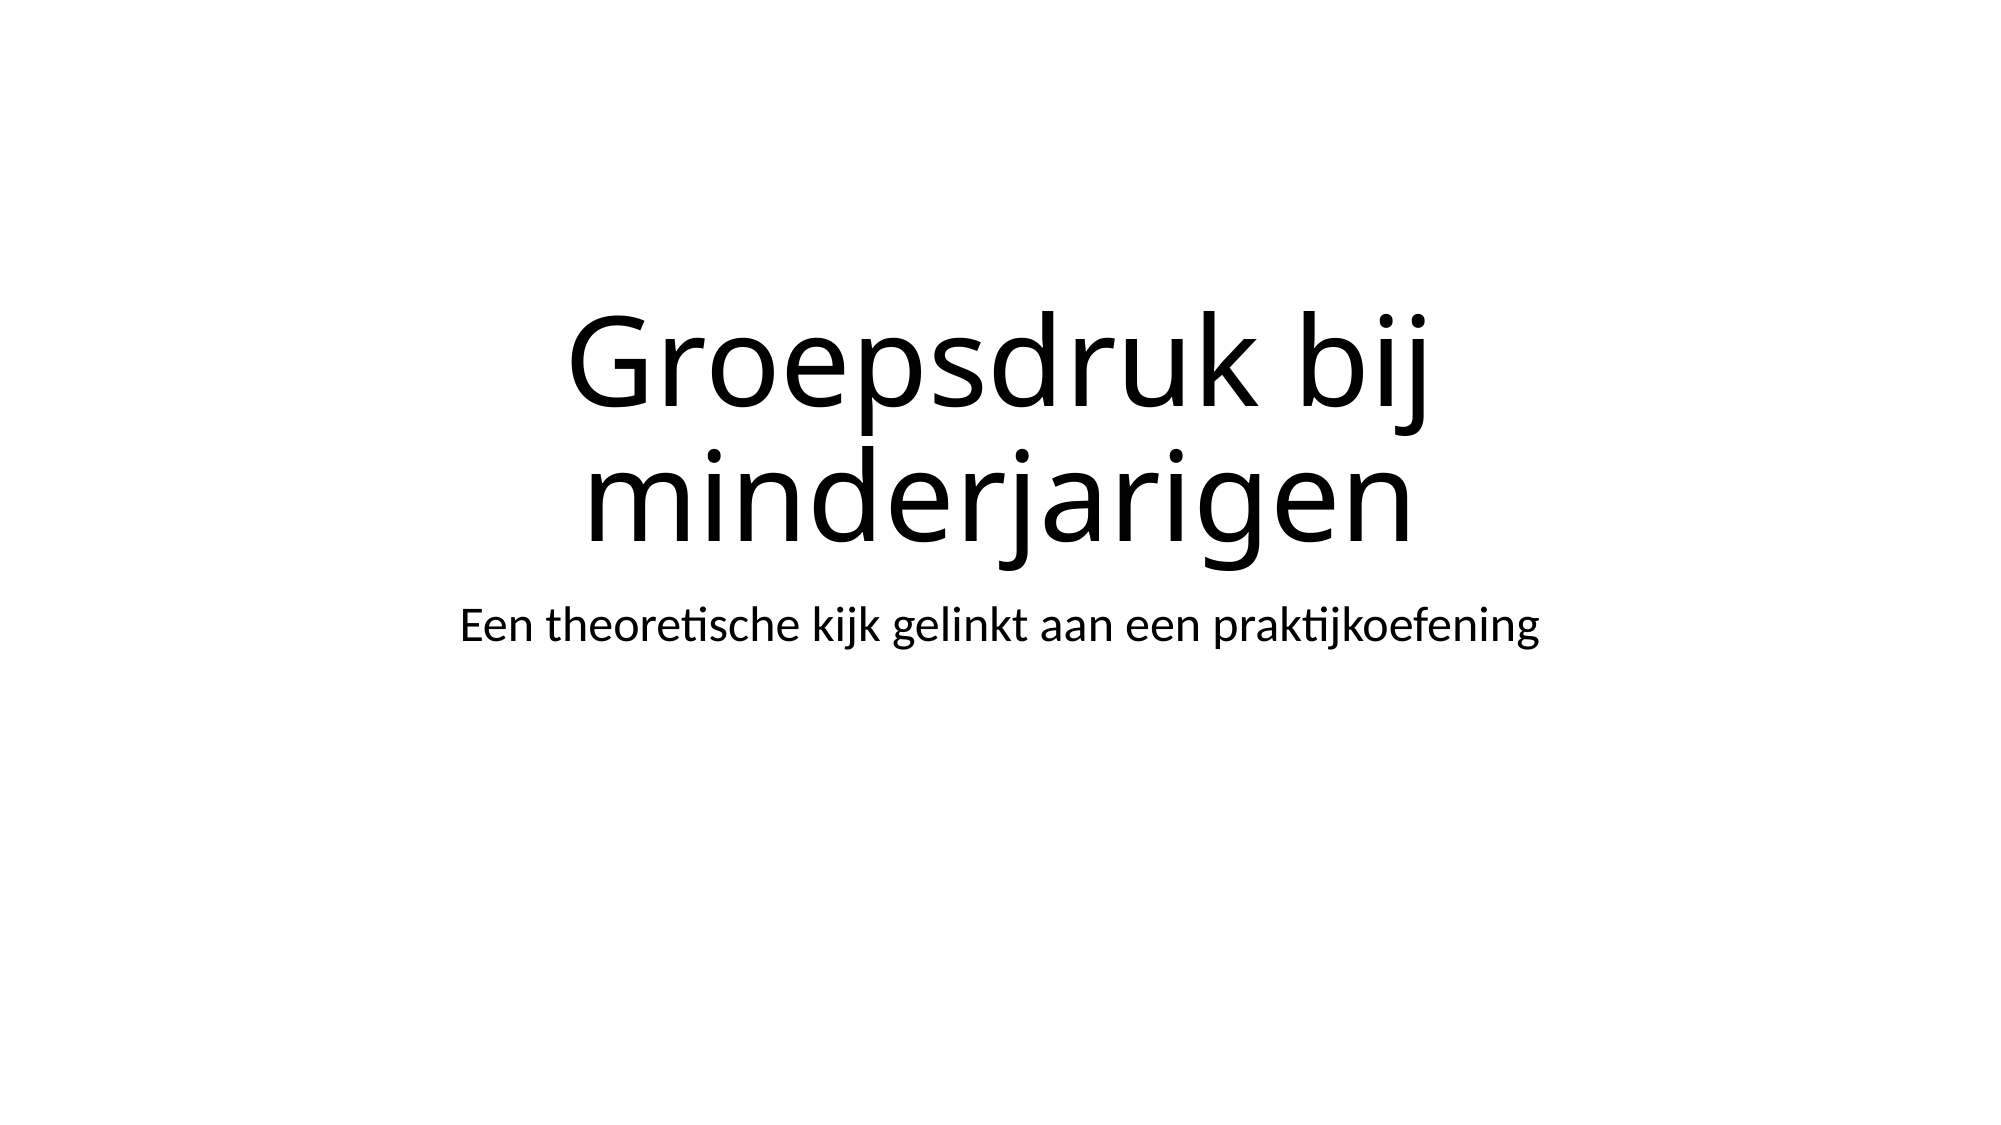

# Groepsdruk bij minderjarigen
Een theoretische kijk gelinkt aan een praktijkoefening